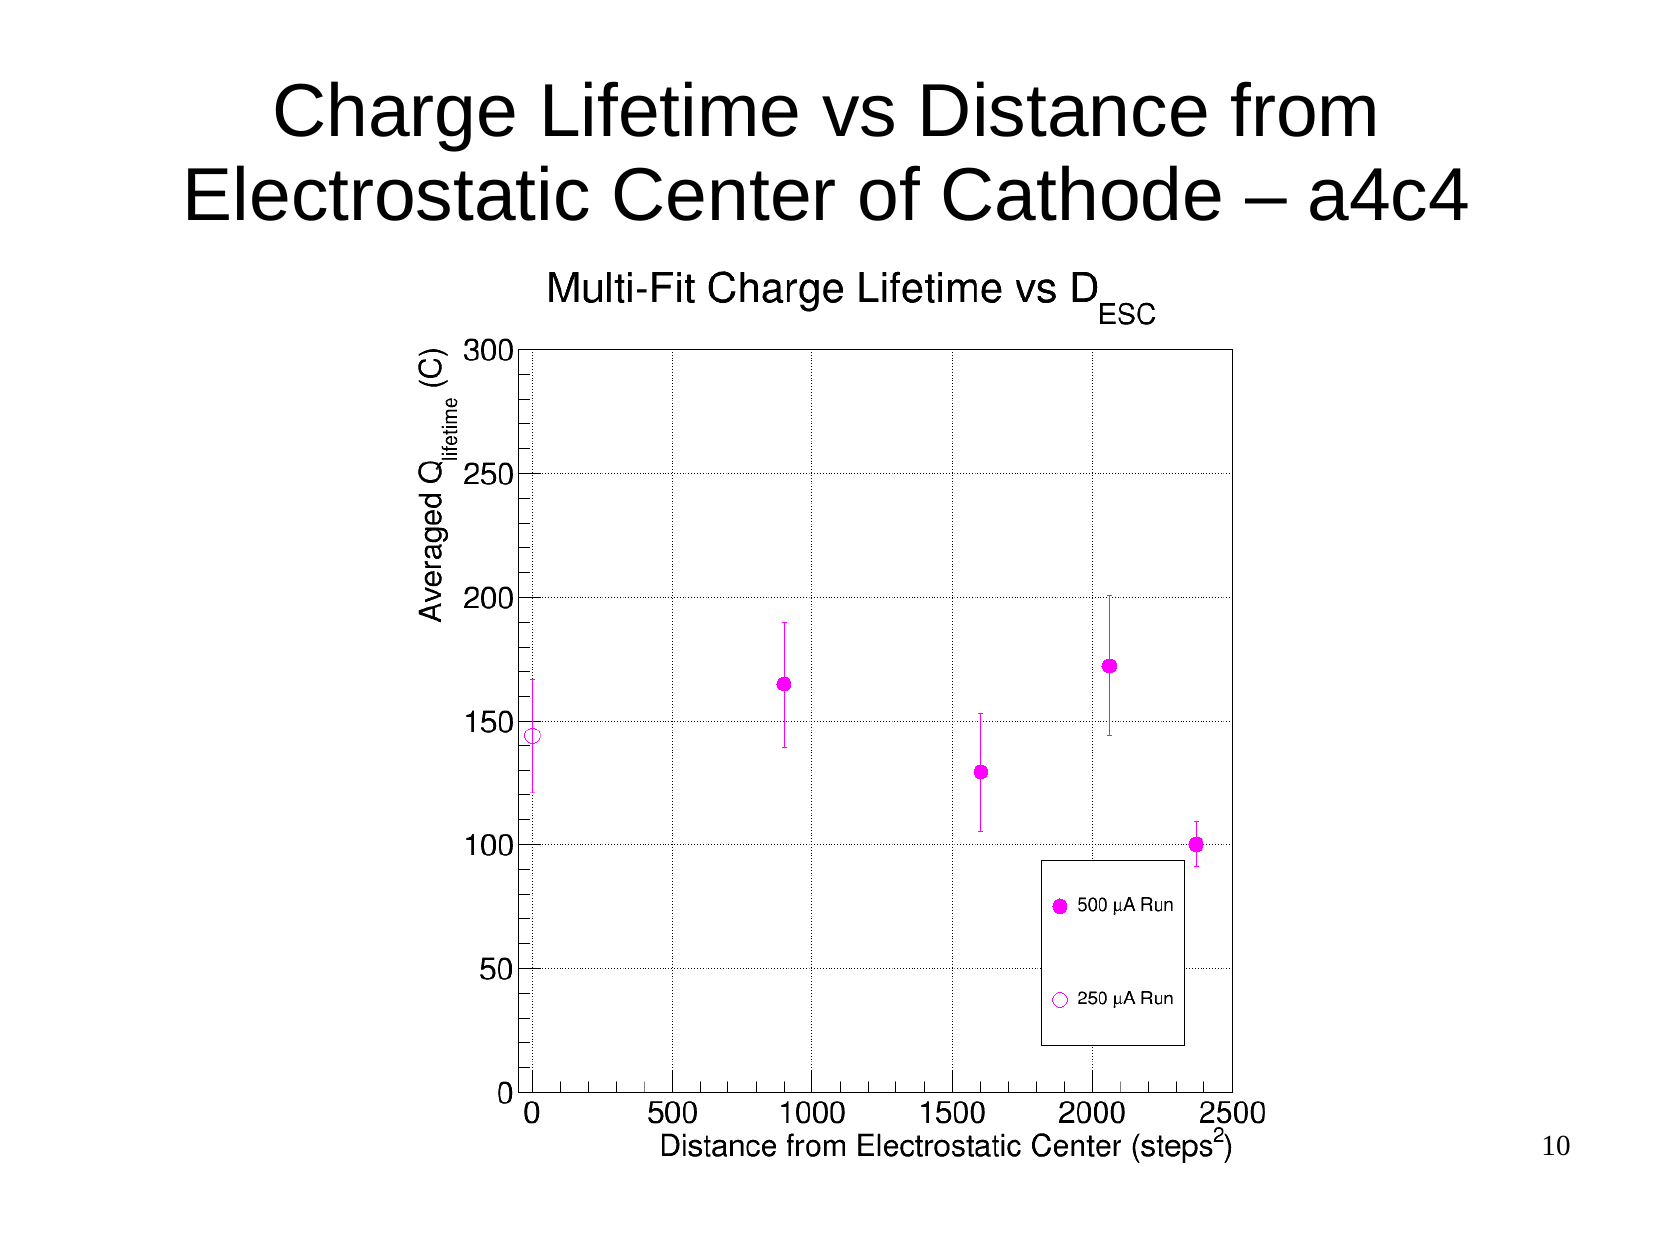

# Charge Lifetime vs Distance from Electrostatic Center of Cathode – a4c4
Moser Oct20
10